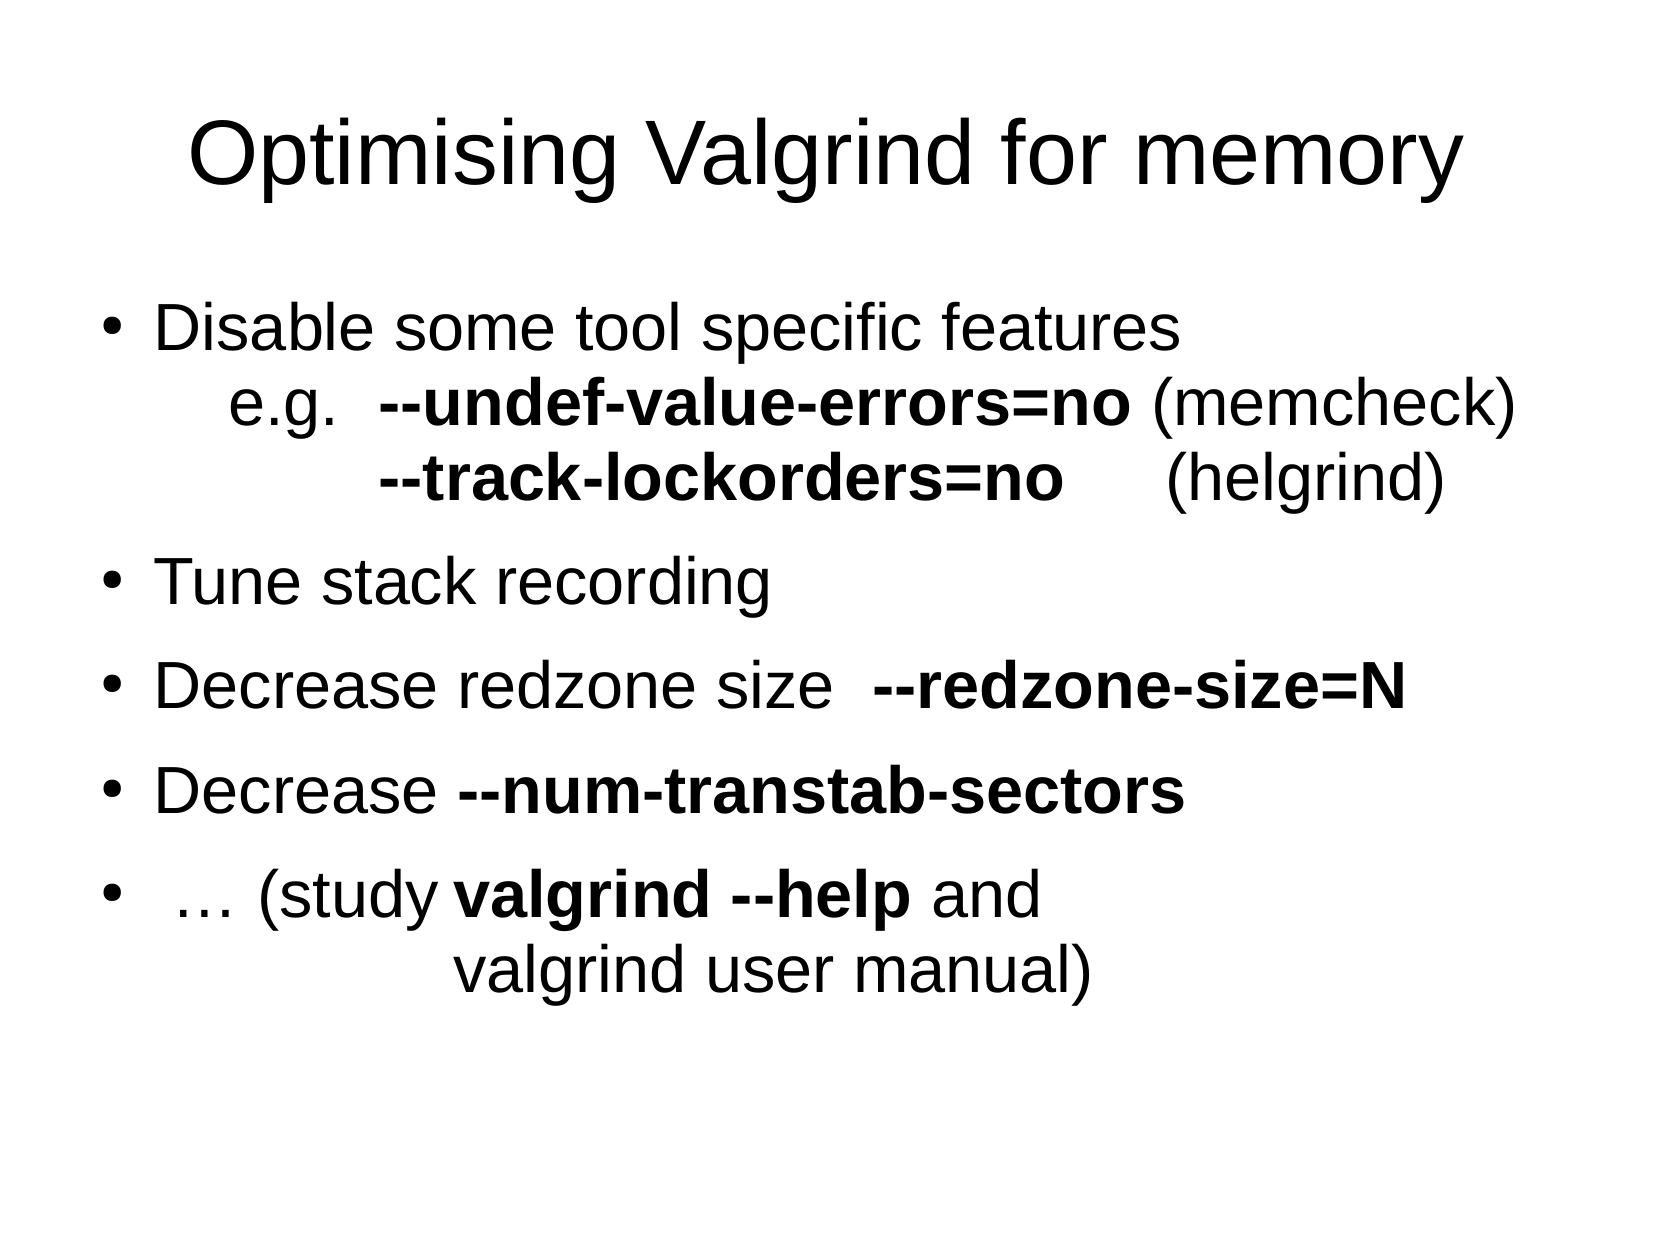

# Optimising Valgrind for memory
Disable some tool specific features
	e.g.	--undef-value-errors=no (memcheck)
		 	--track-lockorders=no 	 (helgrind)
Tune stack recording
Decrease redzone size --redzone-size=N
Decrease --num-transtab-sectors
 … (study	valgrind --help and
				valgrind user manual)